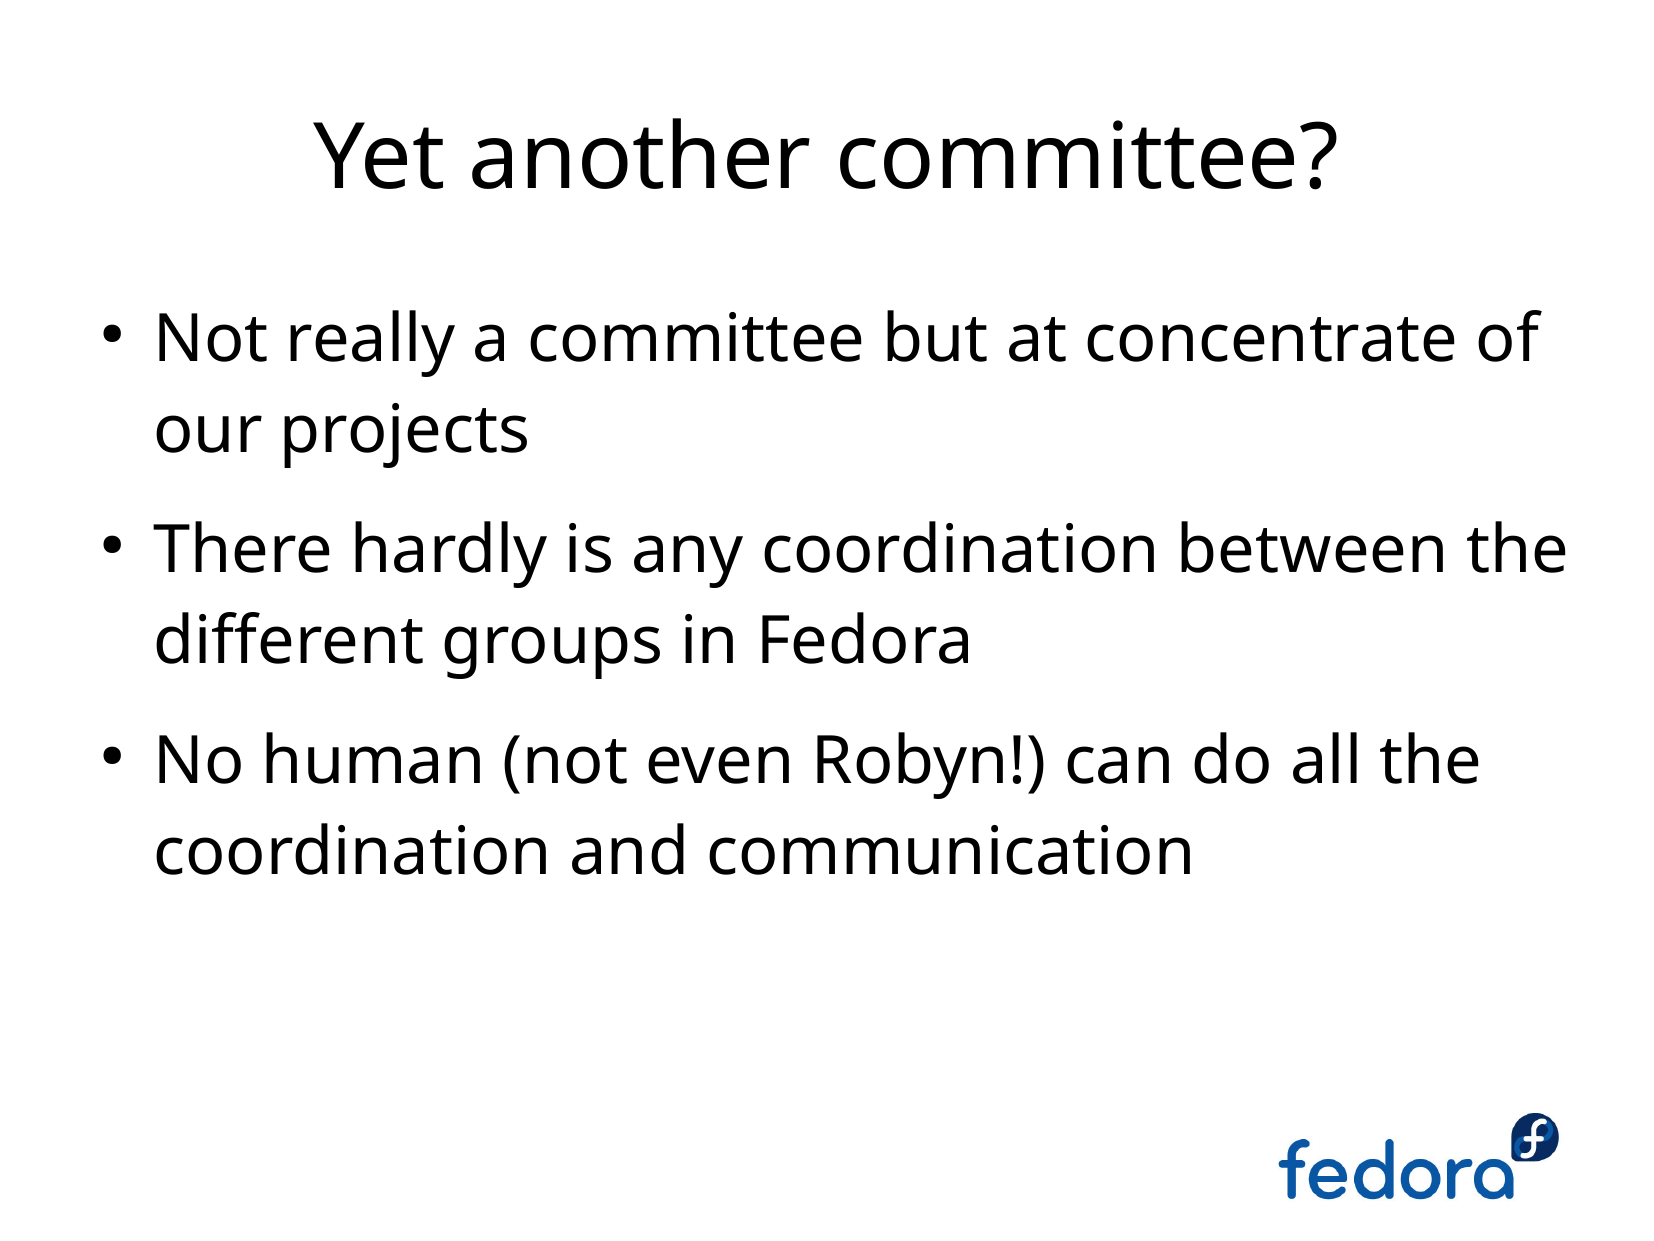

# Yet another committee?
Not really a committee but at concentrate of our projects
There hardly is any coordination between the different groups in Fedora
No human (not even Robyn!) can do all the coordination and communication